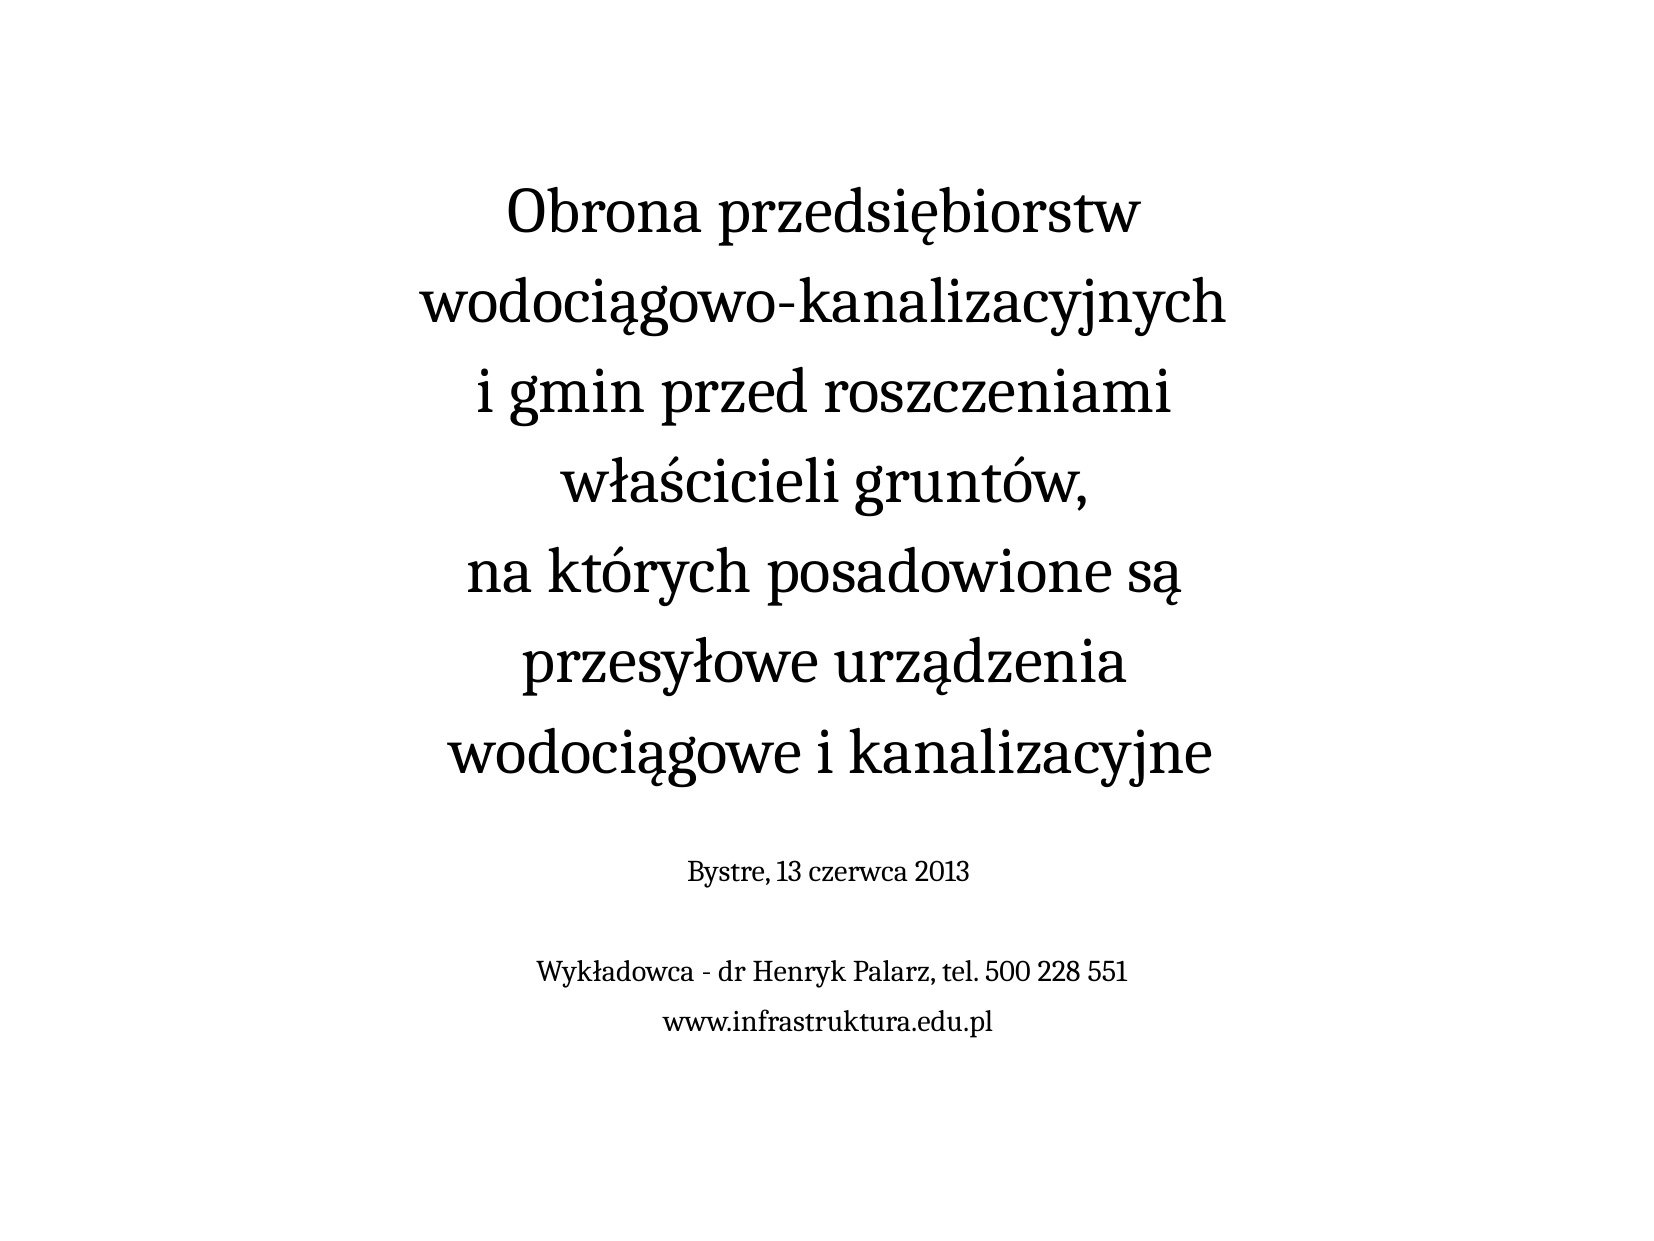

# Obrona przedsiębiorstw
wodociągowo-kanalizacyjnych
i gmin przed roszczeniami
właścicieli gruntów,
na których posadowione są
przesyłowe urządzenia
wodociągowe i kanalizacyjne
Bystre, 13 czerwca 2013
Wykładowca - dr Henryk Palarz, tel. 500 228 551
www.infrastruktura.edu.pl